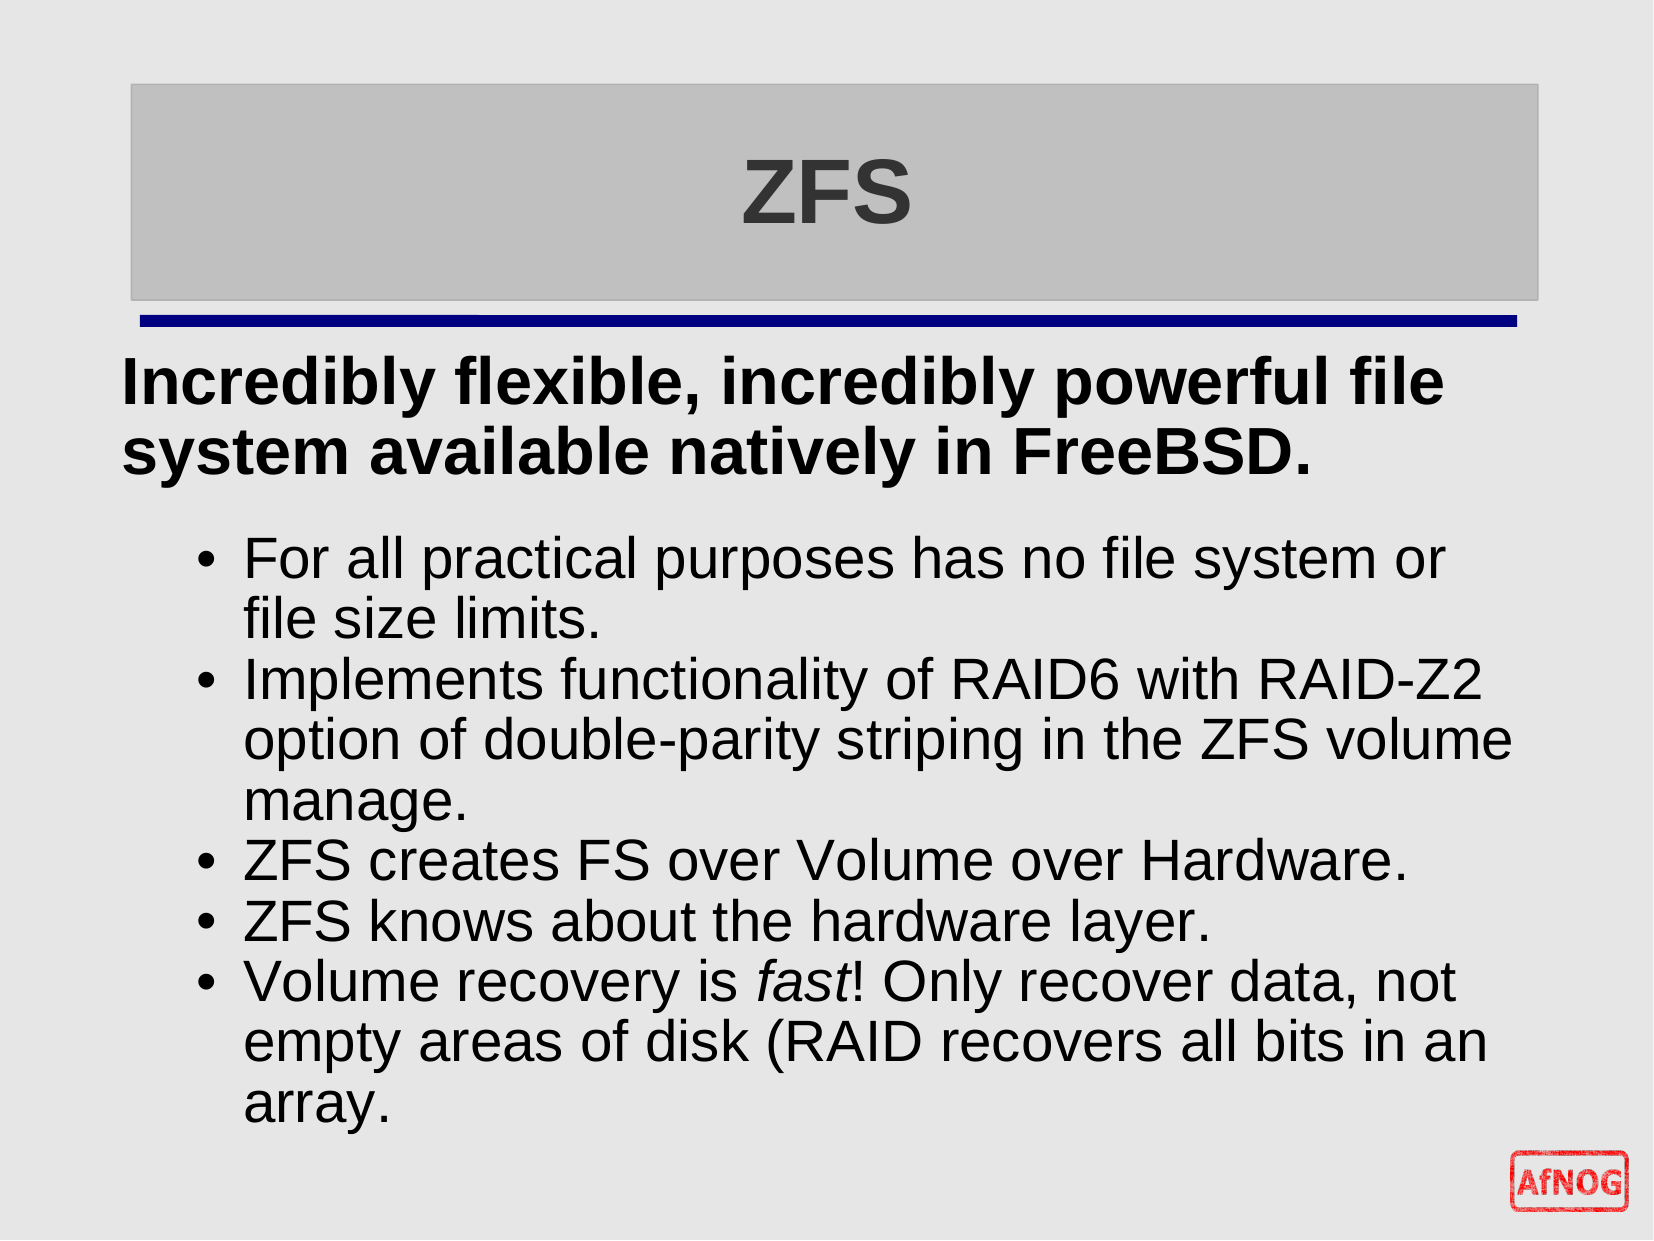

ZFS
Incredibly flexible, incredibly powerful file system available natively in FreeBSD.
For all practical purposes has no file system or file size limits.
Implements functionality of RAID6 with RAID-Z2 option of double-parity striping in the ZFS volume manage.
ZFS creates FS over Volume over Hardware.
ZFS knows about the hardware layer.
Volume recovery is fast! Only recover data, not empty areas of disk (RAID recovers all bits in an array.